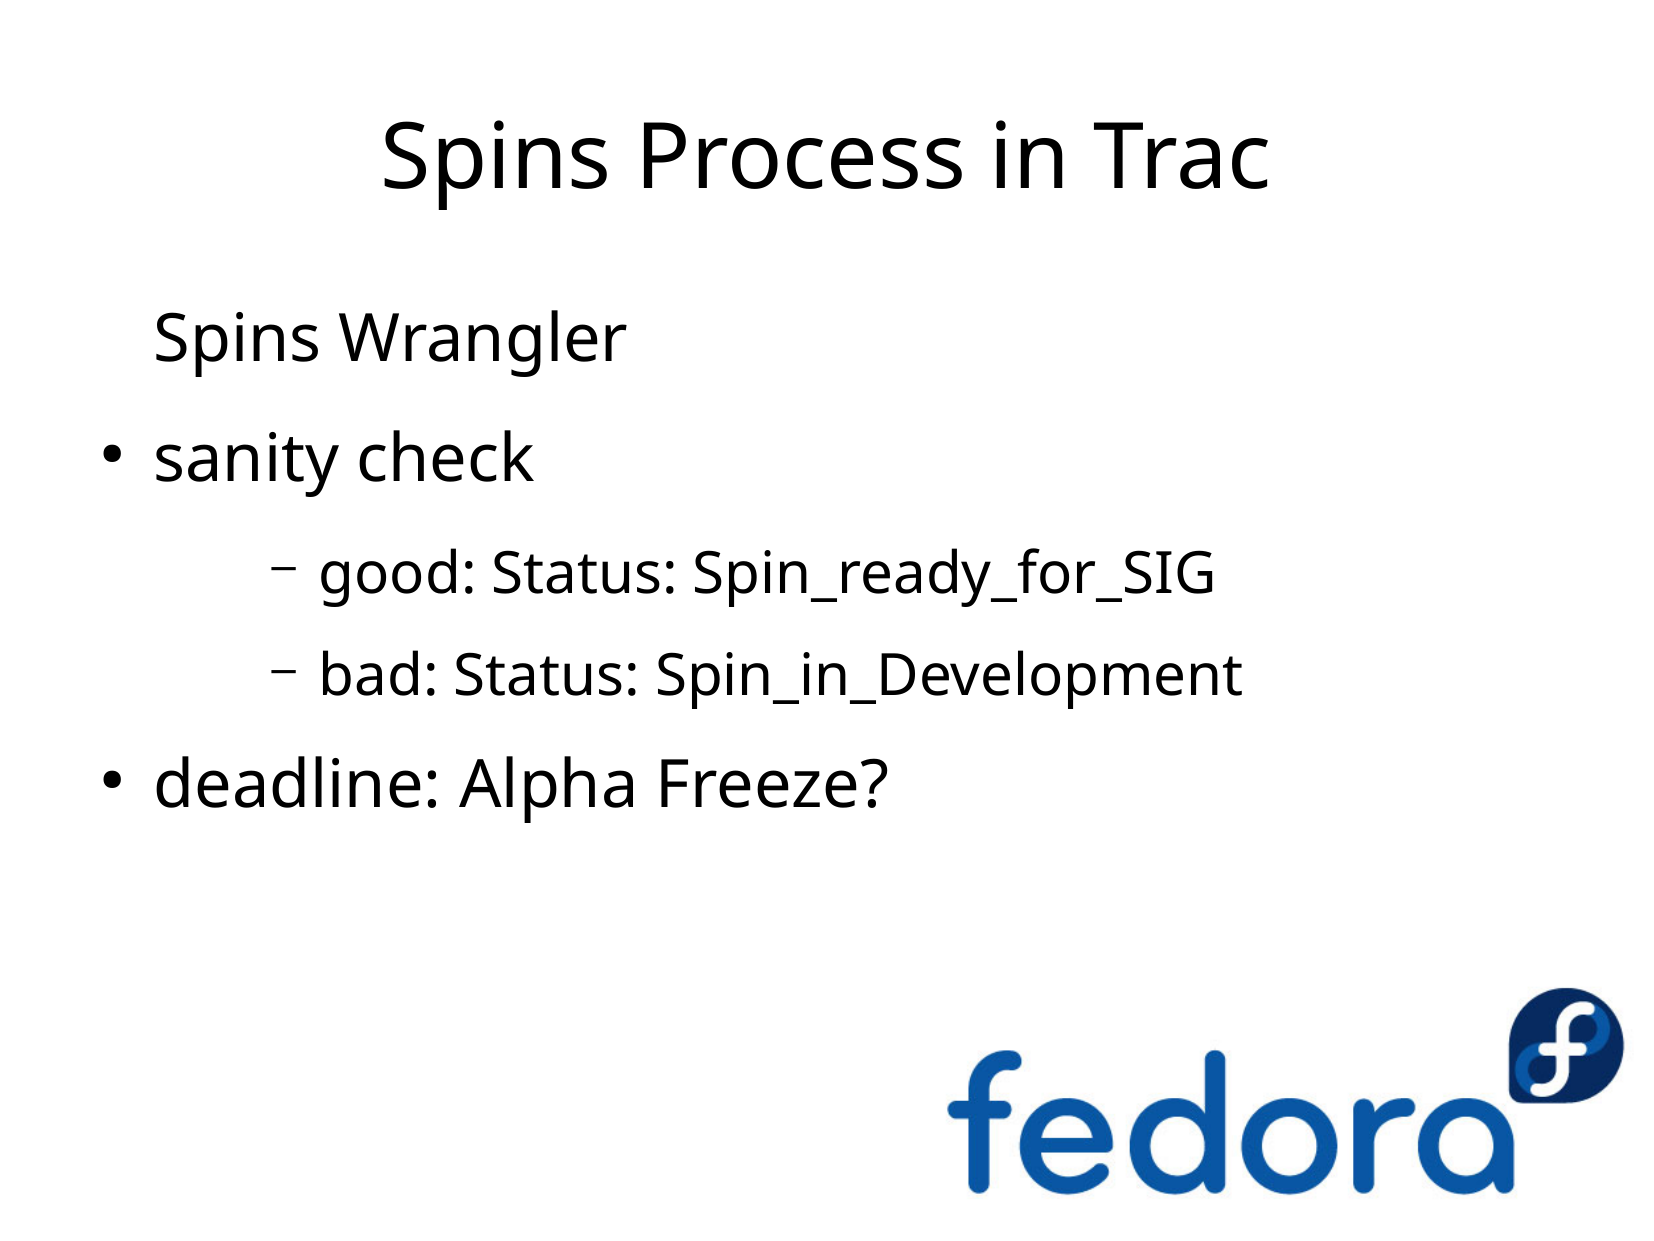

# Spins Process in Trac
Spins Wrangler
sanity check
good: Status: Spin_ready_for_SIG
bad: Status: Spin_in_Development
deadline: Alpha Freeze?